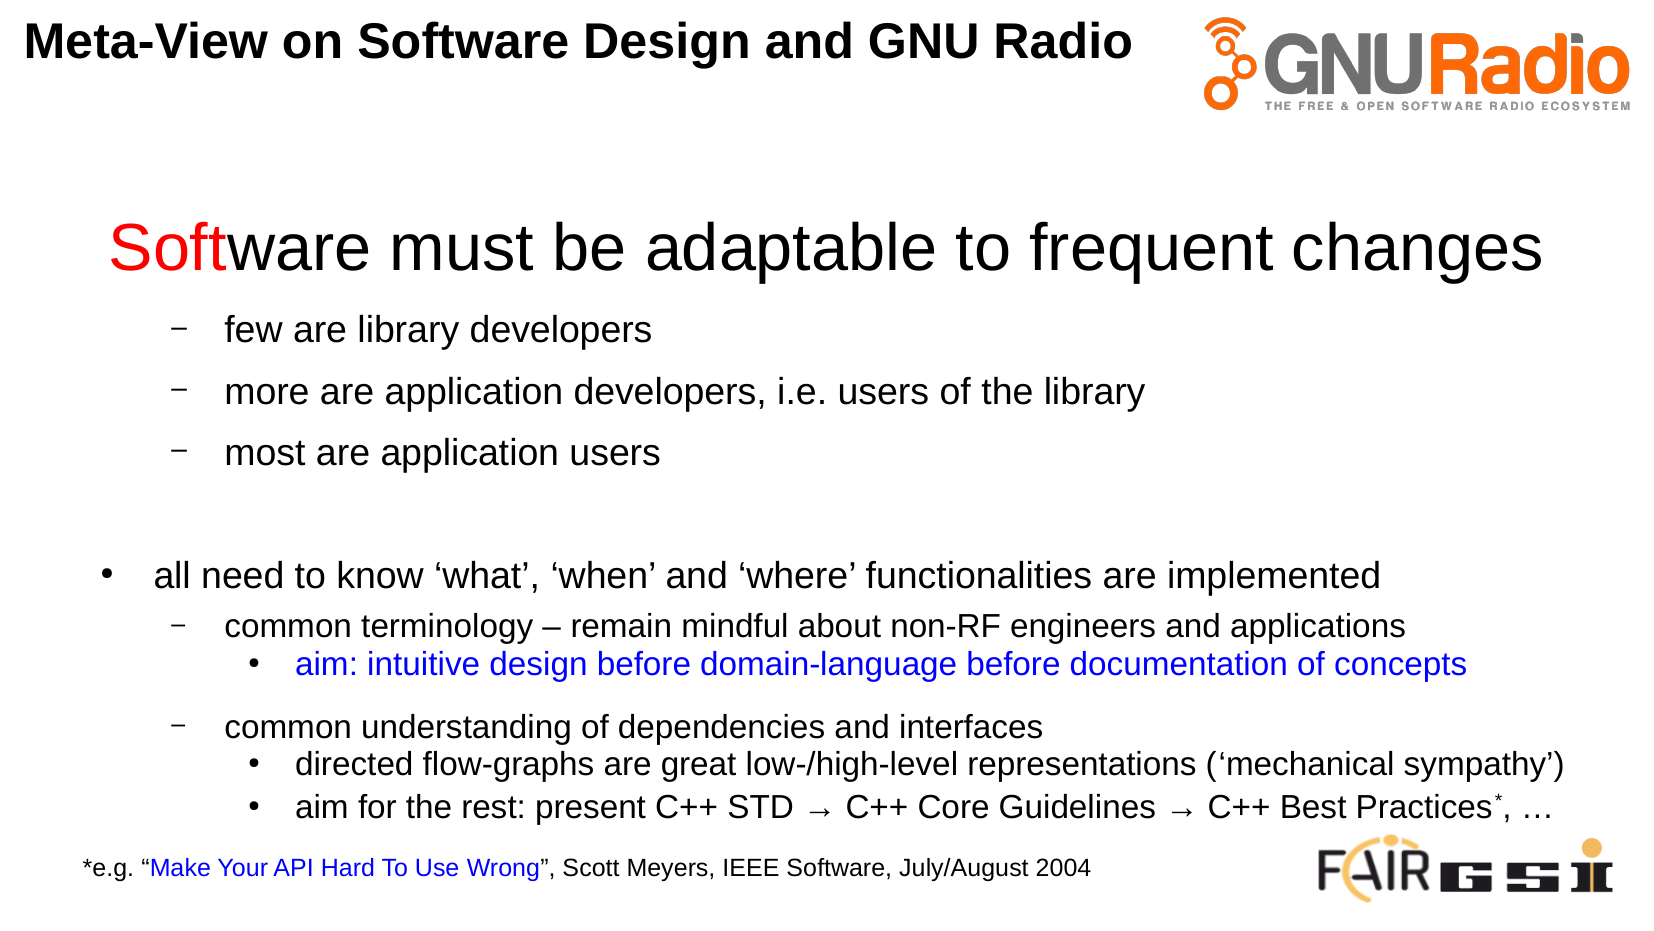

# Meta-View on Software Design and GNU Radio
Software must be adaptable to frequent changes
few are library developers
more are application developers, i.e. users of the library
most are application users
all need to know ‘what’, ‘when’ and ‘where’ functionalities are implemented
common terminology – remain mindful about non-RF engineers and applications
aim: intuitive design before domain-language before documentation of concepts
common understanding of dependencies and interfaces
directed flow-graphs are great low-/high-level representations (‘mechanical sympathy’)
aim for the rest: present C++ STD → C++ Core Guidelines → C++ Best Practices*, …
*e.g. “Make Your API Hard To Use Wrong”, Scott Meyers, IEEE Software, July/August 2004